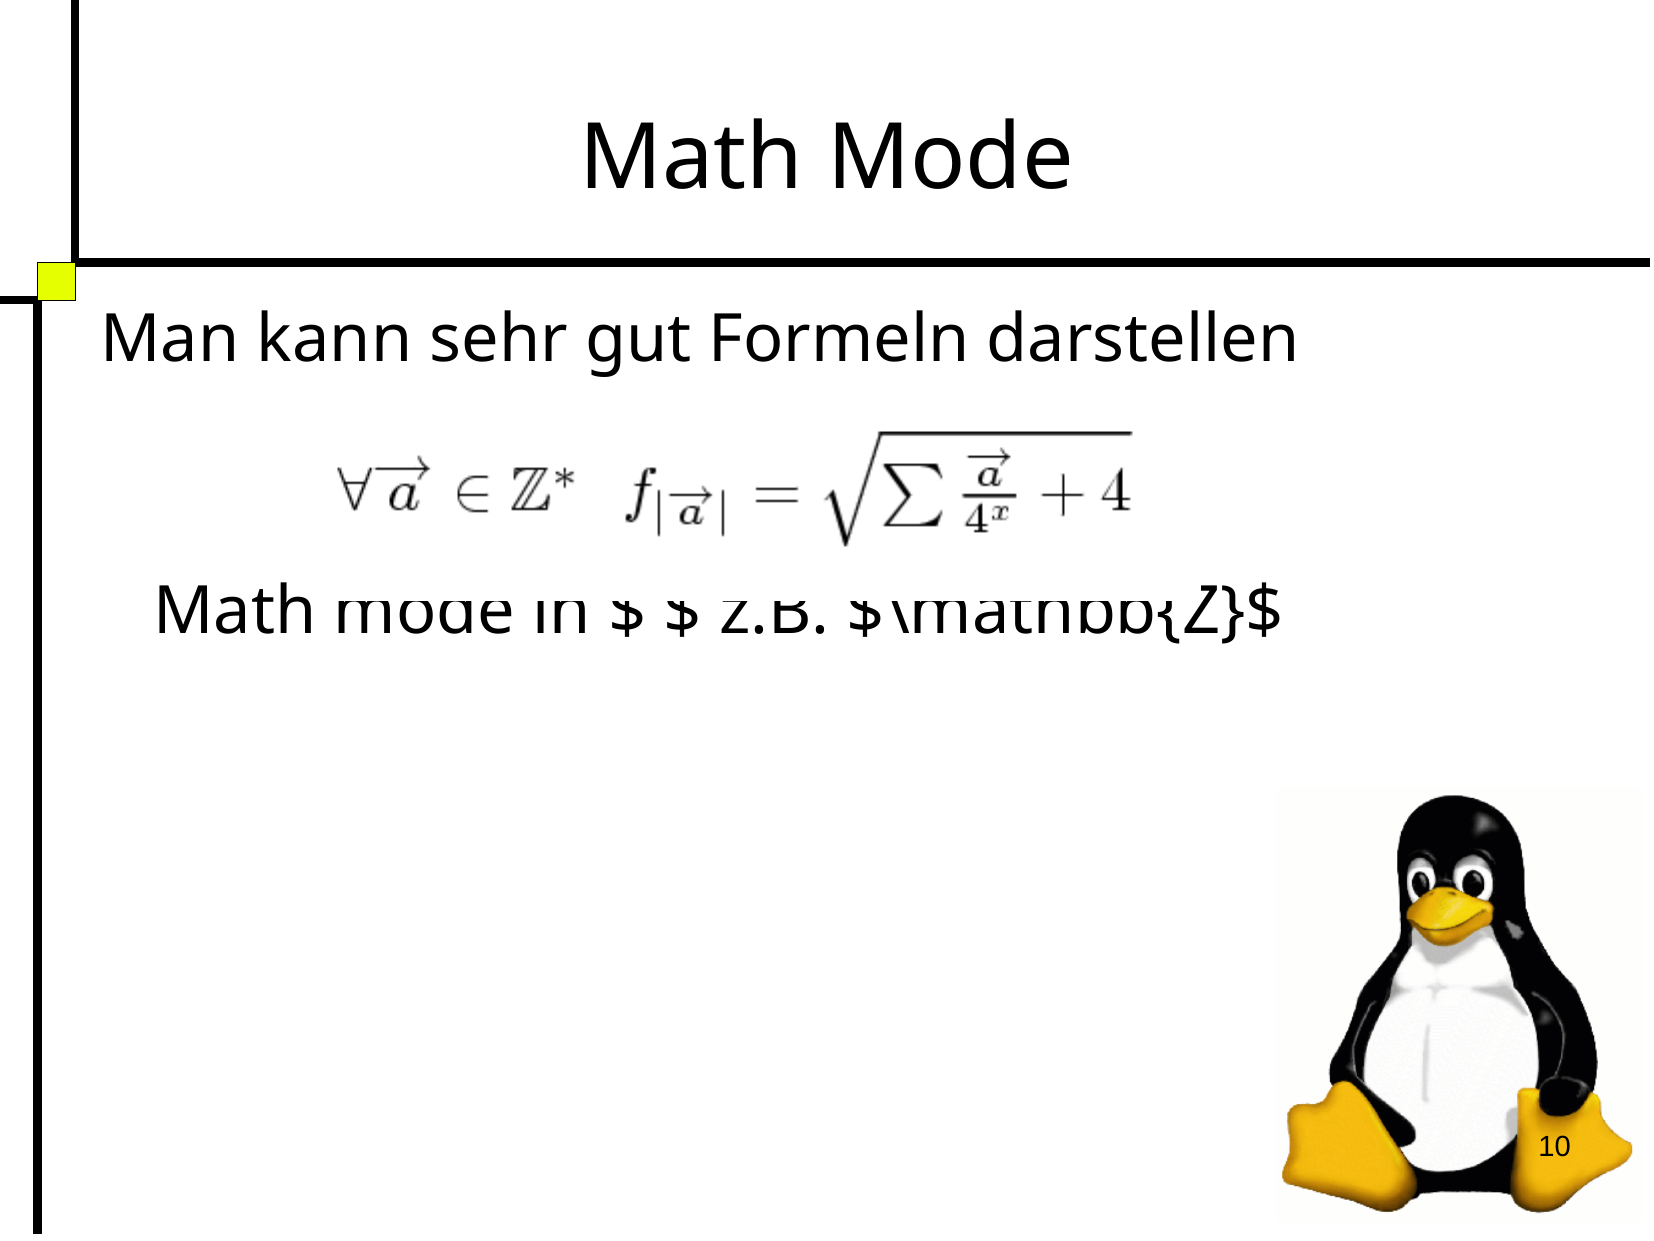

# Math Mode
Man kann sehr gut Formeln darstellen
Math mode in $ $ z.B. $\mathbb{Z}$
10